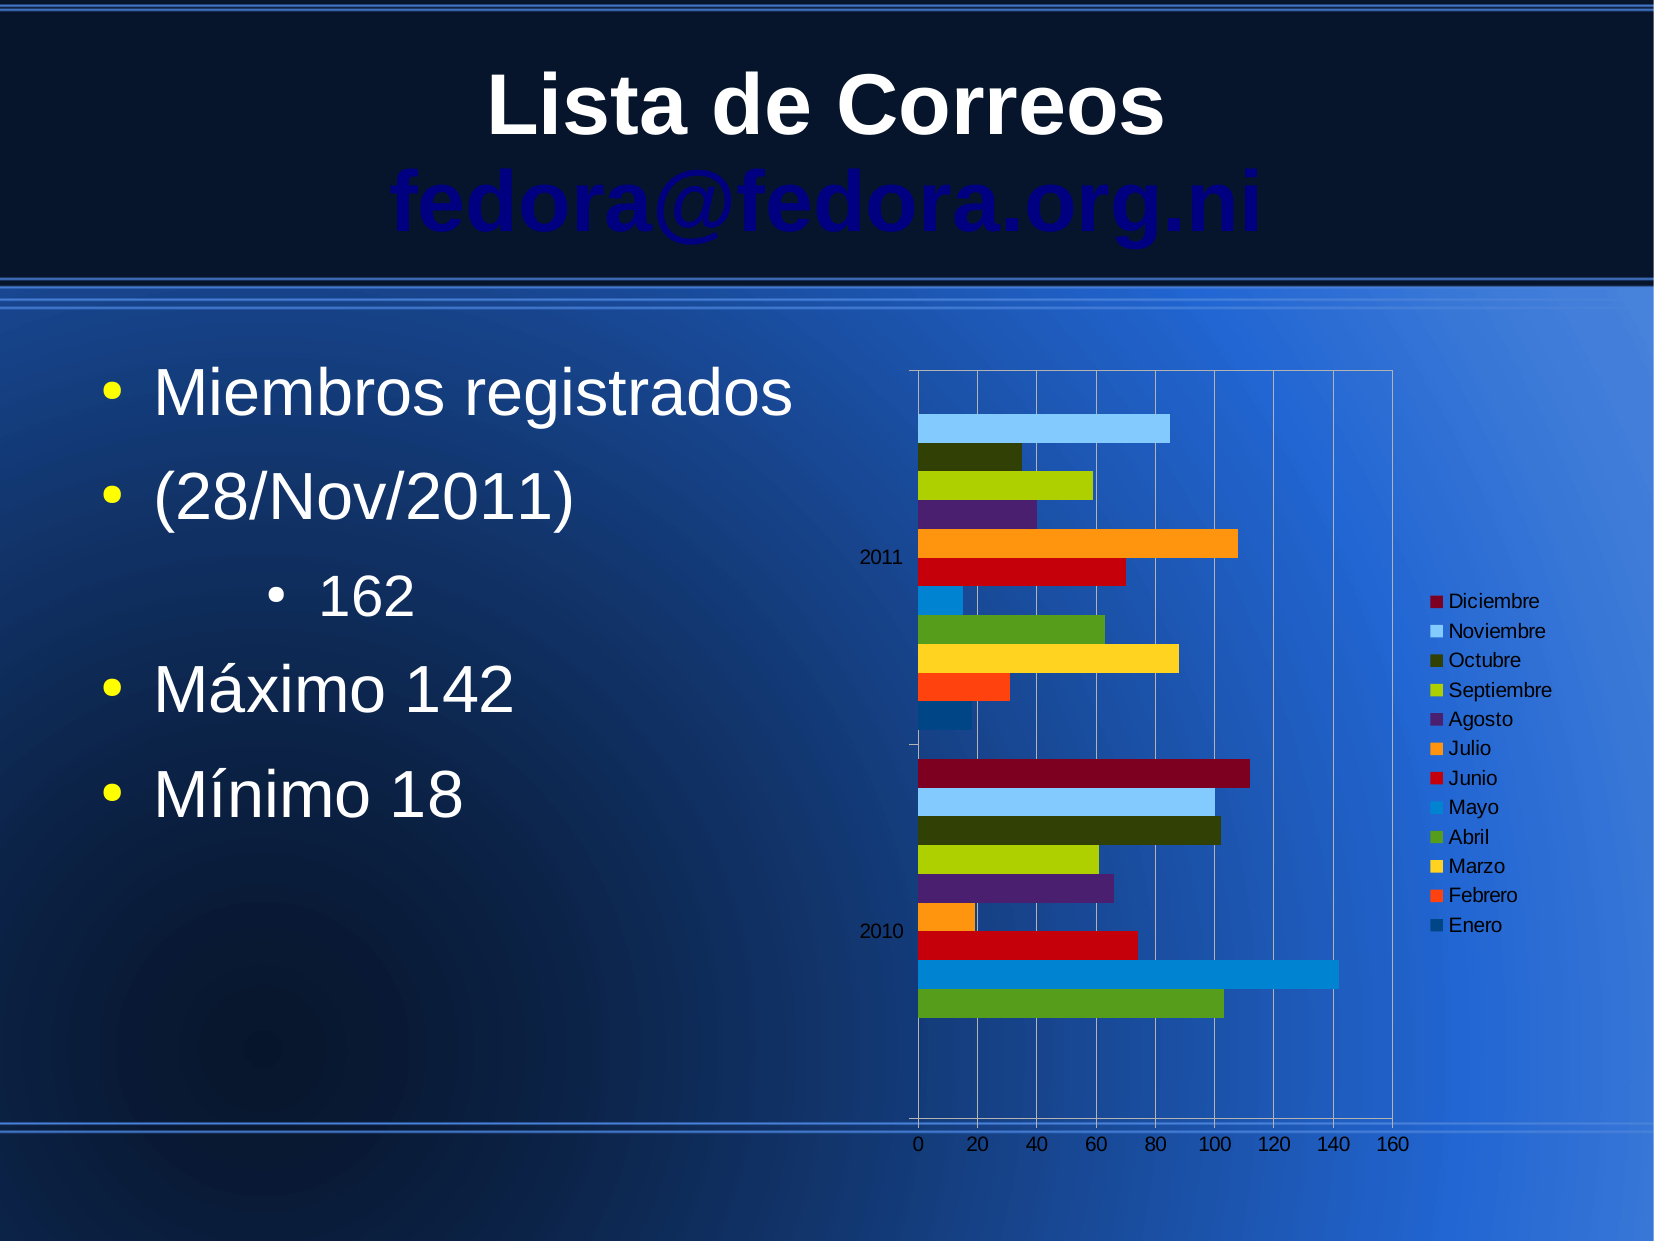

# Lista de Correos fedora@fedora.org.ni
### Chart
| Category | Enero | Febrero | Marzo | Abril | Mayo | Junio | Julio | Agosto | Septiembre | Octubre | Noviembre | Diciembre |
|---|---|---|---|---|---|---|---|---|---|---|---|---|
| 2010 | None | None | None | 103.0 | 142.0 | 74.0 | 19.0 | 66.0 | 61.0 | 102.0 | 100.0 | 112.0 |
| 2011 | 18.0 | 31.0 | 88.0 | 63.0 | 15.0 | 70.0 | 108.0 | 40.0 | 59.0 | 35.0 | 85.0 | None |Miembros registrados
(28/Nov/2011)
162
Máximo 142
Mínimo 18